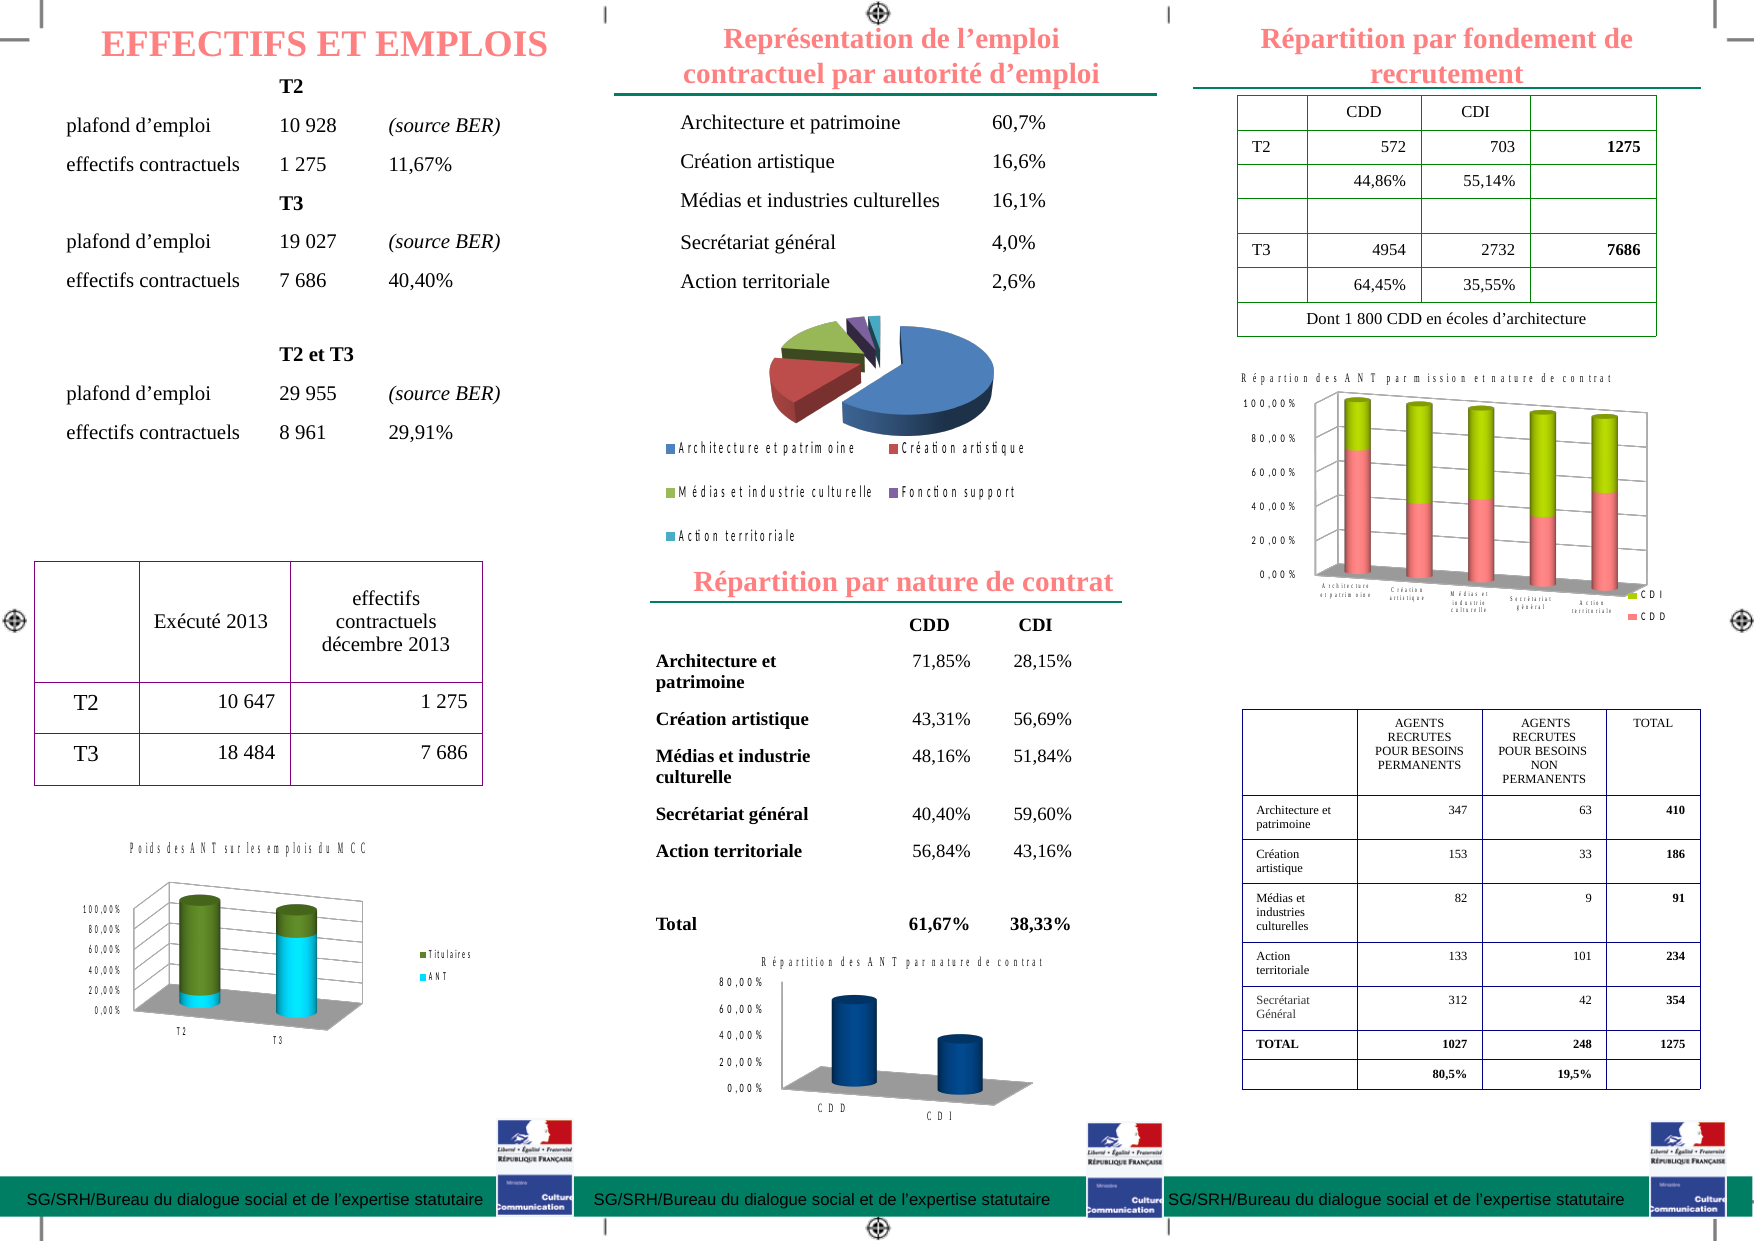

EFFECTIFS ET EMPLOIS
Représentation de l’emploi contractuel par autorité d’emploi
Répartition par fondement de recrutement
| | T2 | |
| --- | --- | --- |
| plafond d’emploi | 10 928 | (source BER) |
| effectifs contractuels | 1 275 | 11,67% |
| | T3 | |
| plafond d’emploi | 19 027 | (source BER) |
| effectifs contractuels | 7 686 | 40,40% |
| | | |
| | T2 et T3 | |
| plafond d’emploi | 29 955 | (source BER) |
| effectifs contractuels | 8 961 | 29,91% |
| | CDD | CDI | |
| --- | --- | --- | --- |
| T2 | 572 | 703 | 1275 |
| | 44,86% | 55,14% | |
| | | | |
| T3 | 4954 | 2732 | 7686 |
| | 64,45% | 35,55% | |
| Dont 1 800 CDD en écoles d’architecture | | | |
| Architecture et patrimoine | 60,7% |
| --- | --- |
| Création artistique | 16,6% |
| Médias et industries culturelles | 16,1% |
| Secrétariat général | 4,0% |
| Action territoriale | 2,6% |
Répartition par nature de contrat
| | Exécuté 2013 | effectifs contractuels décembre 2013 |
| --- | --- | --- |
| T2 | 10 647 | 1 275 |
| T3 | 18 484 | 7 686 |
| | CDD | CDI |
| --- | --- | --- |
| Architecture et patrimoine | 71,85% | 28,15% |
| Création artistique | 43,31% | 56,69% |
| Médias et industrie culturelle | 48,16% | 51,84% |
| Secrétariat général | 40,40% | 59,60% |
| Action territoriale | 56,84% | 43,16% |
| | | |
| Total | 61,67% | 38,33% |
| | AGENTS RECRUTES POUR BESOINS PERMANENTS | AGENTS RECRUTES POUR BESOINS NON PERMANENTS | TOTAL |
| --- | --- | --- | --- |
| Architecture et patrimoine | 347 | 63 | 410 |
| Création artistique | 153 | 33 | 186 |
| Médias et industries culturelles | 82 | 9 | 91 |
| Action territoriale | 133 | 101 | 234 |
| Secrétariat Général | 312 | 42 | 354 |
| TOTAL | 1027 | 248 | 1275 |
| | 80,5% | 19,5% | |
SG/SRH/Bureau du dialogue social et de l’expertise statutaire
SG/SRH/Bureau du dialogue social et de l’expertise statutaire
SG/SRH/Bureau du dialogue social et de l’expertise statutaire